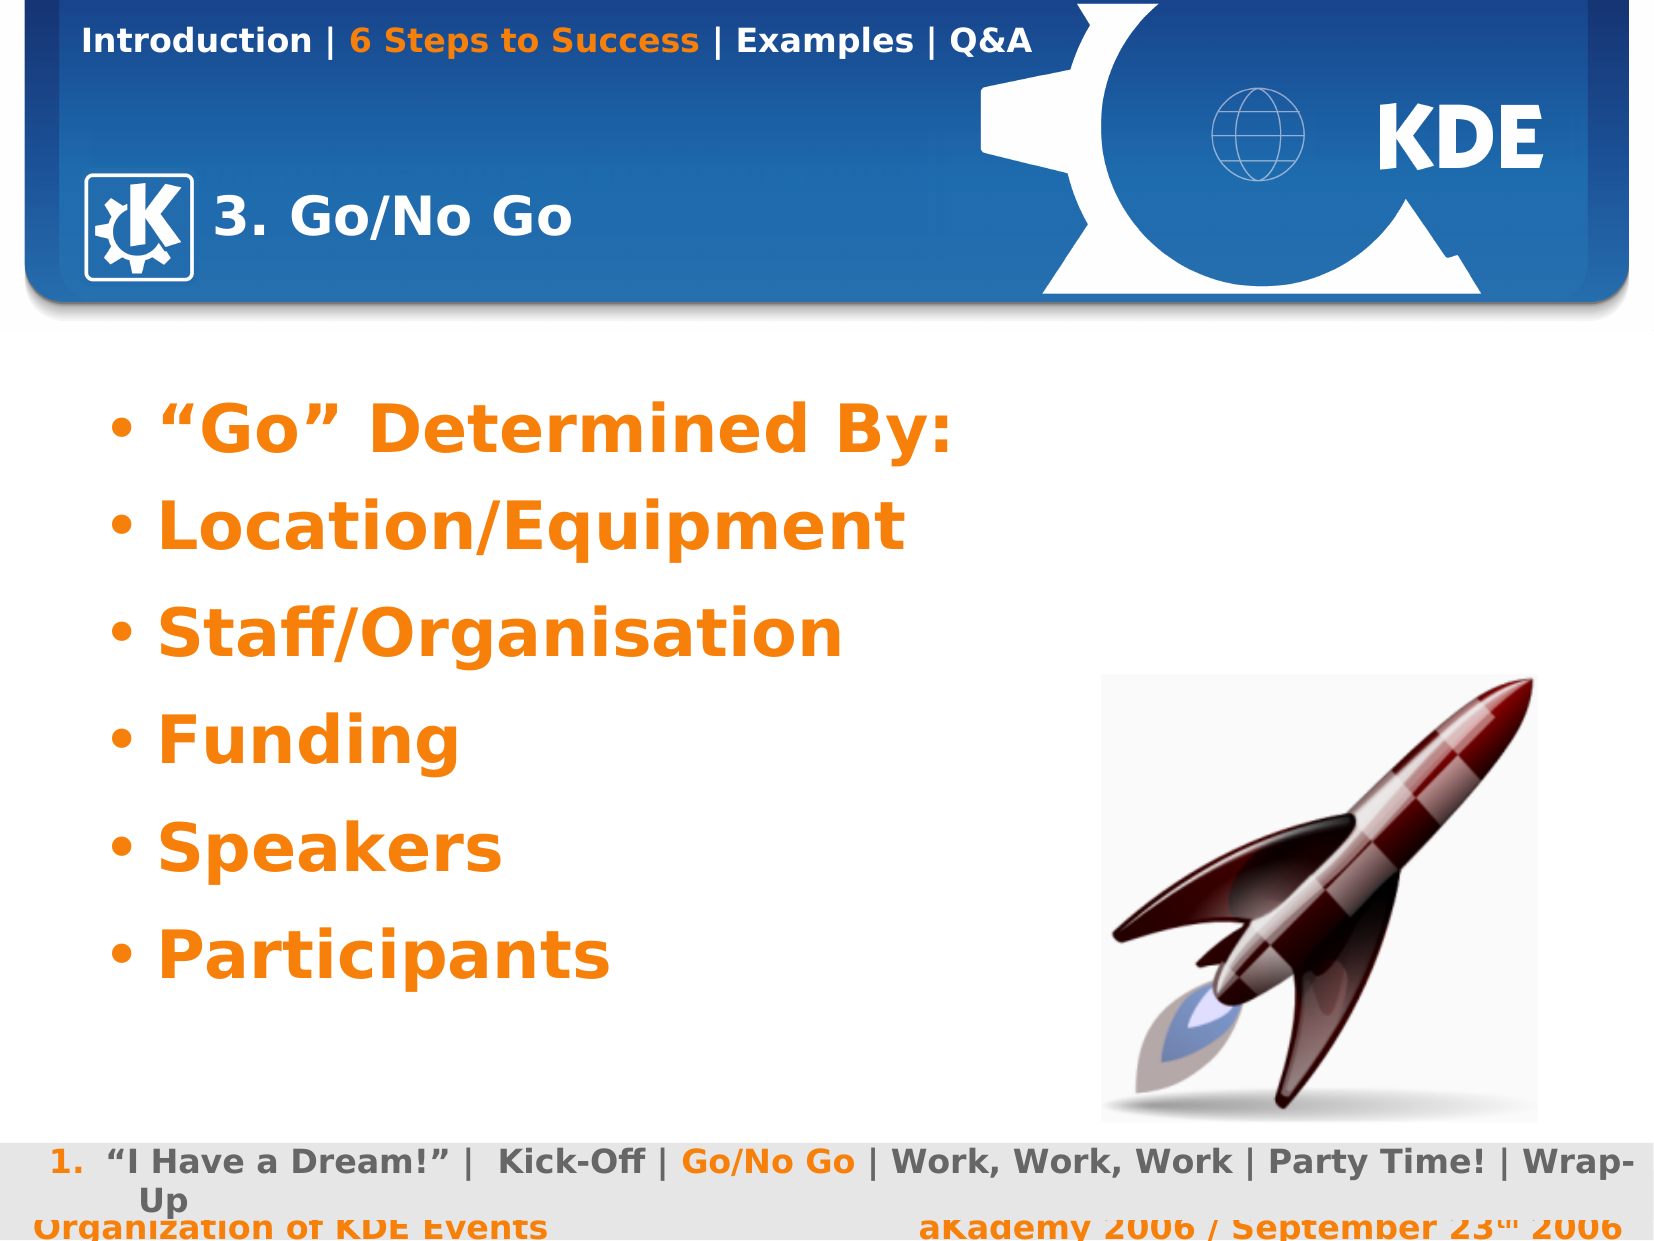

Introduction | 6 Steps to Success | Examples | Q&A
# 3. Go/No Go
“Go” Determined By:
Location/Equipment
Staff/Organisation
Funding
Speakers
Participants
 “I Have a Dream!” | Kick-Off | Go/No Go | Work, Work, Work | Party Time! | Wrap-Up